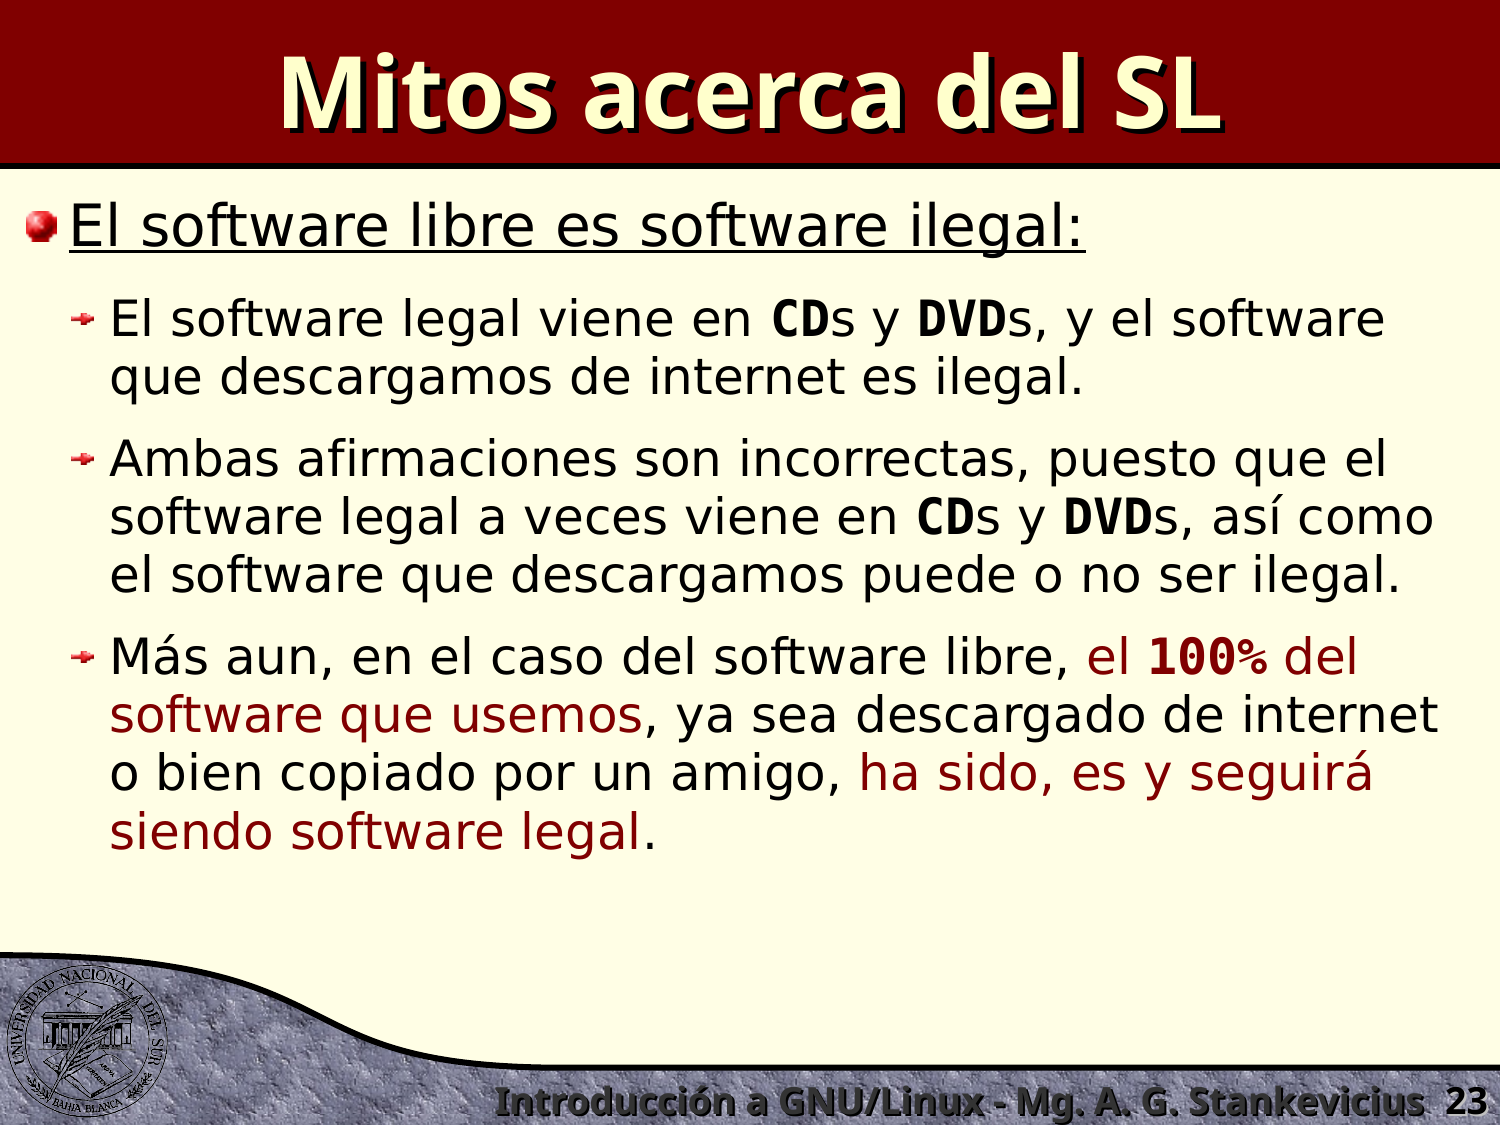

# Mitos acerca del SL
El software libre es software ilegal:
El software legal viene en CDs y DVDs, y el software que descargamos de internet es ilegal.
Ambas afirmaciones son incorrectas, puesto que el software legal a veces viene en CDs y DVDs, así como el software que descargamos puede o no ser ilegal.
Más aun, en el caso del software libre, el 100% del software que usemos, ya sea descargado de internet
o bien copiado por un amigo, ha sido, es y seguirá siendo software legal.
23